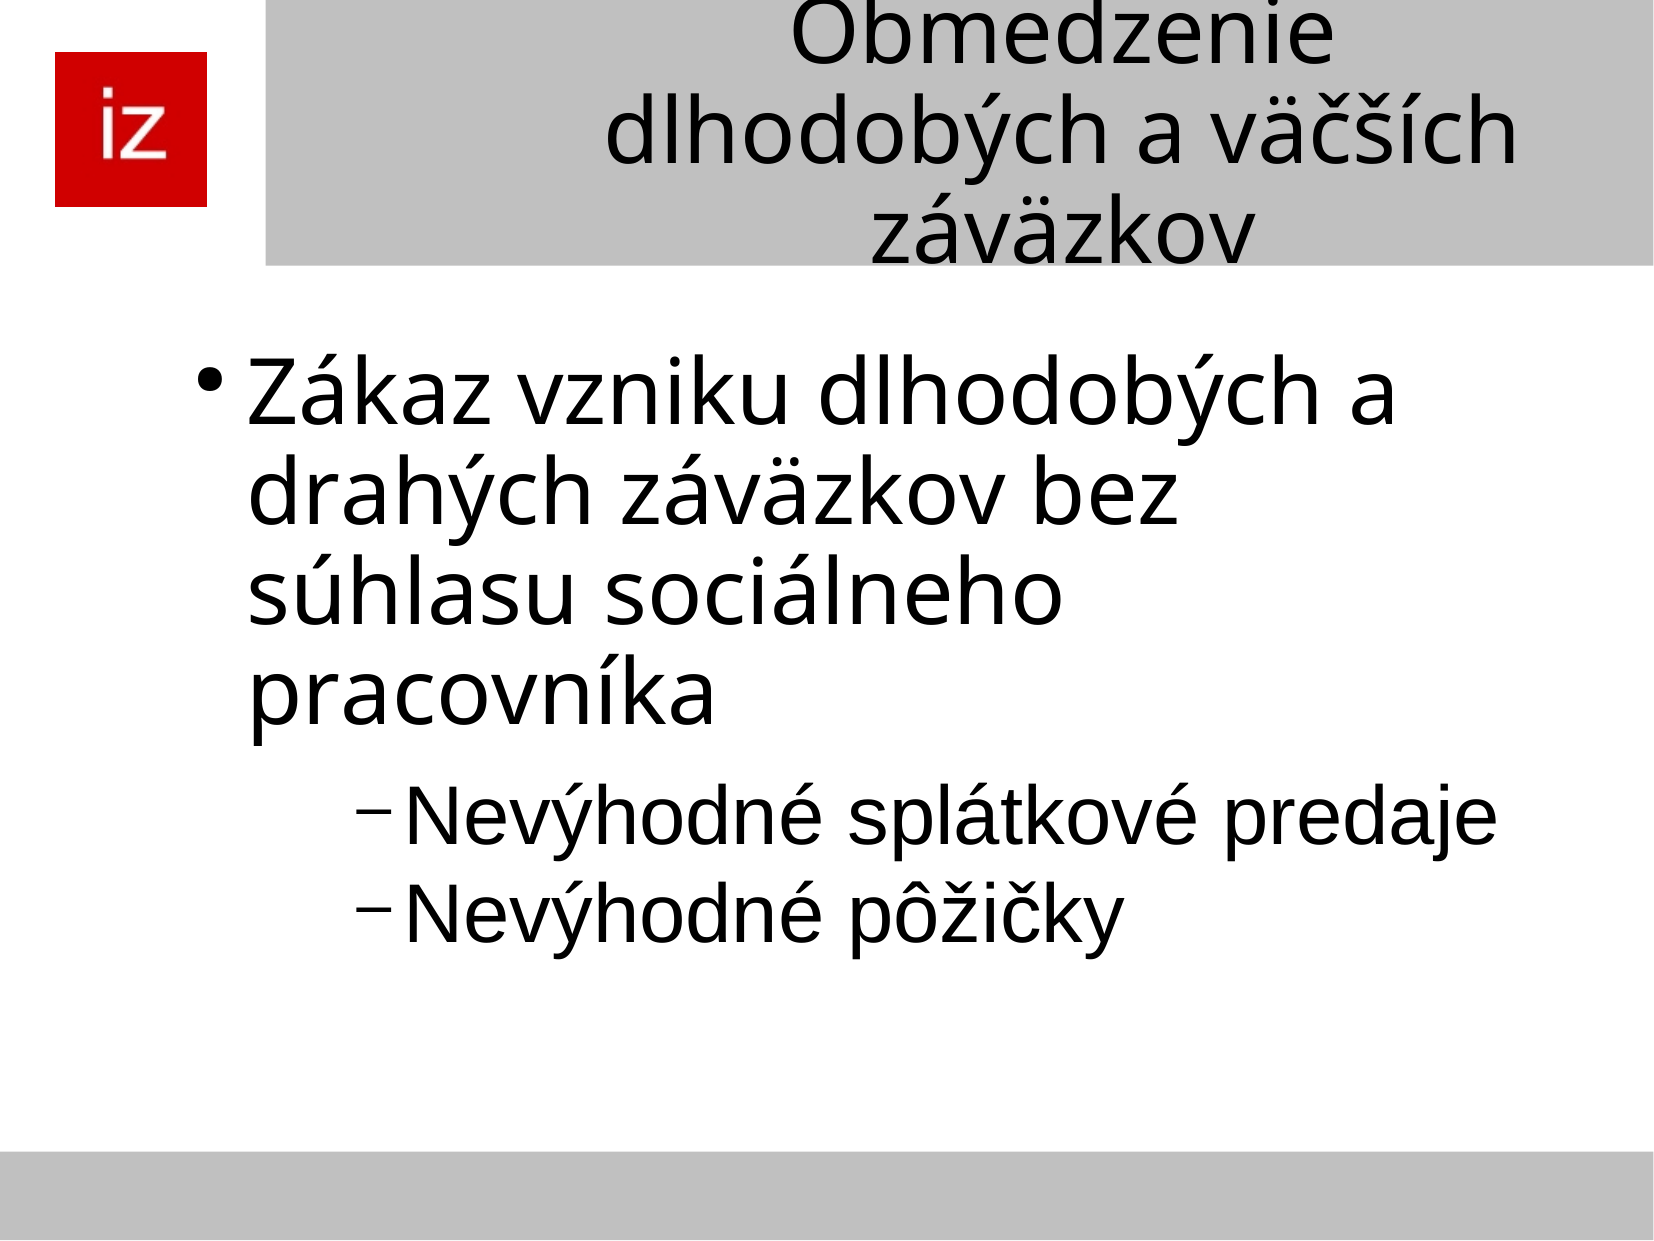

# Obmedzenie dlhodobých a väčších záväzkov
Zákaz vzniku dlhodobých a drahých záväzkov bez súhlasu sociálneho pracovníka
Nevýhodné splátkové predaje
Nevýhodné pôžičky